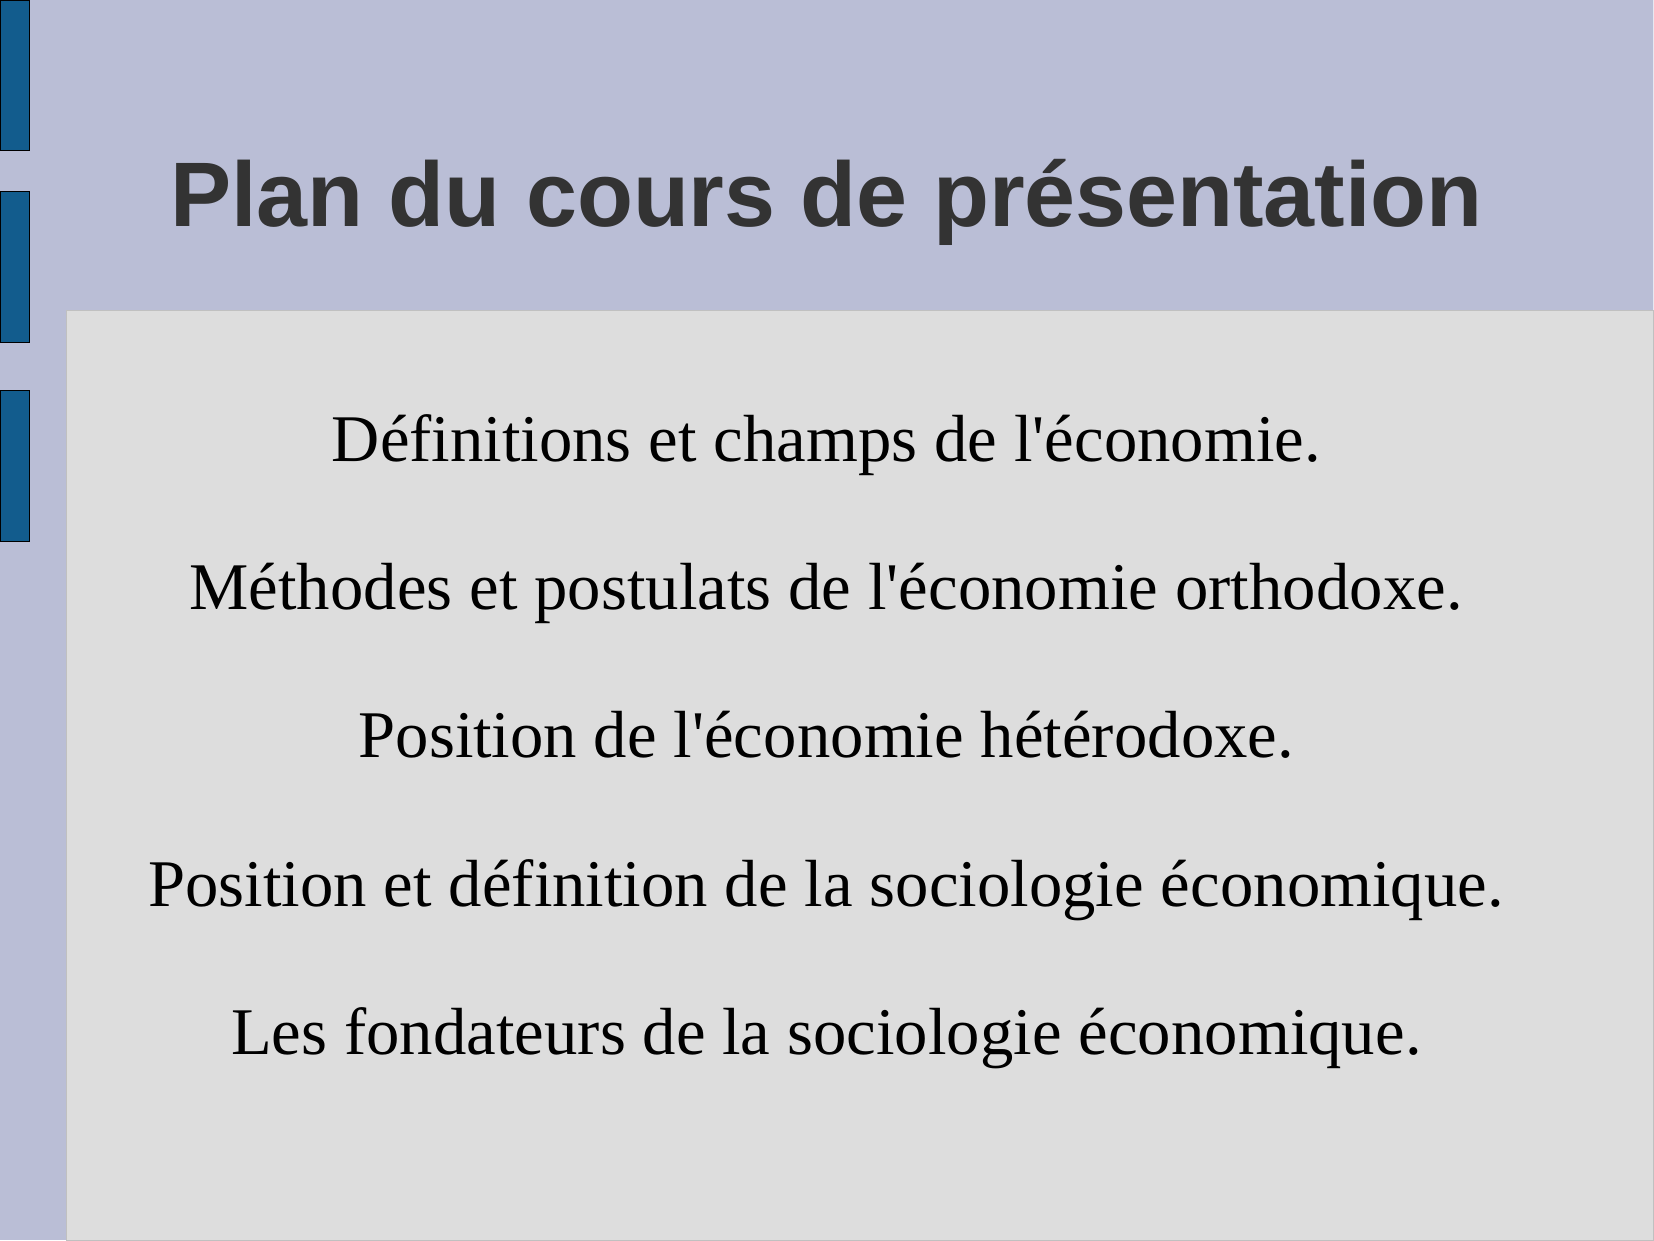

# Plan du cours de présentation
Définitions et champs de l'économie.
Méthodes et postulats de l'économie orthodoxe.
Position de l'économie hétérodoxe.
Position et définition de la sociologie économique.
Les fondateurs de la sociologie économique.